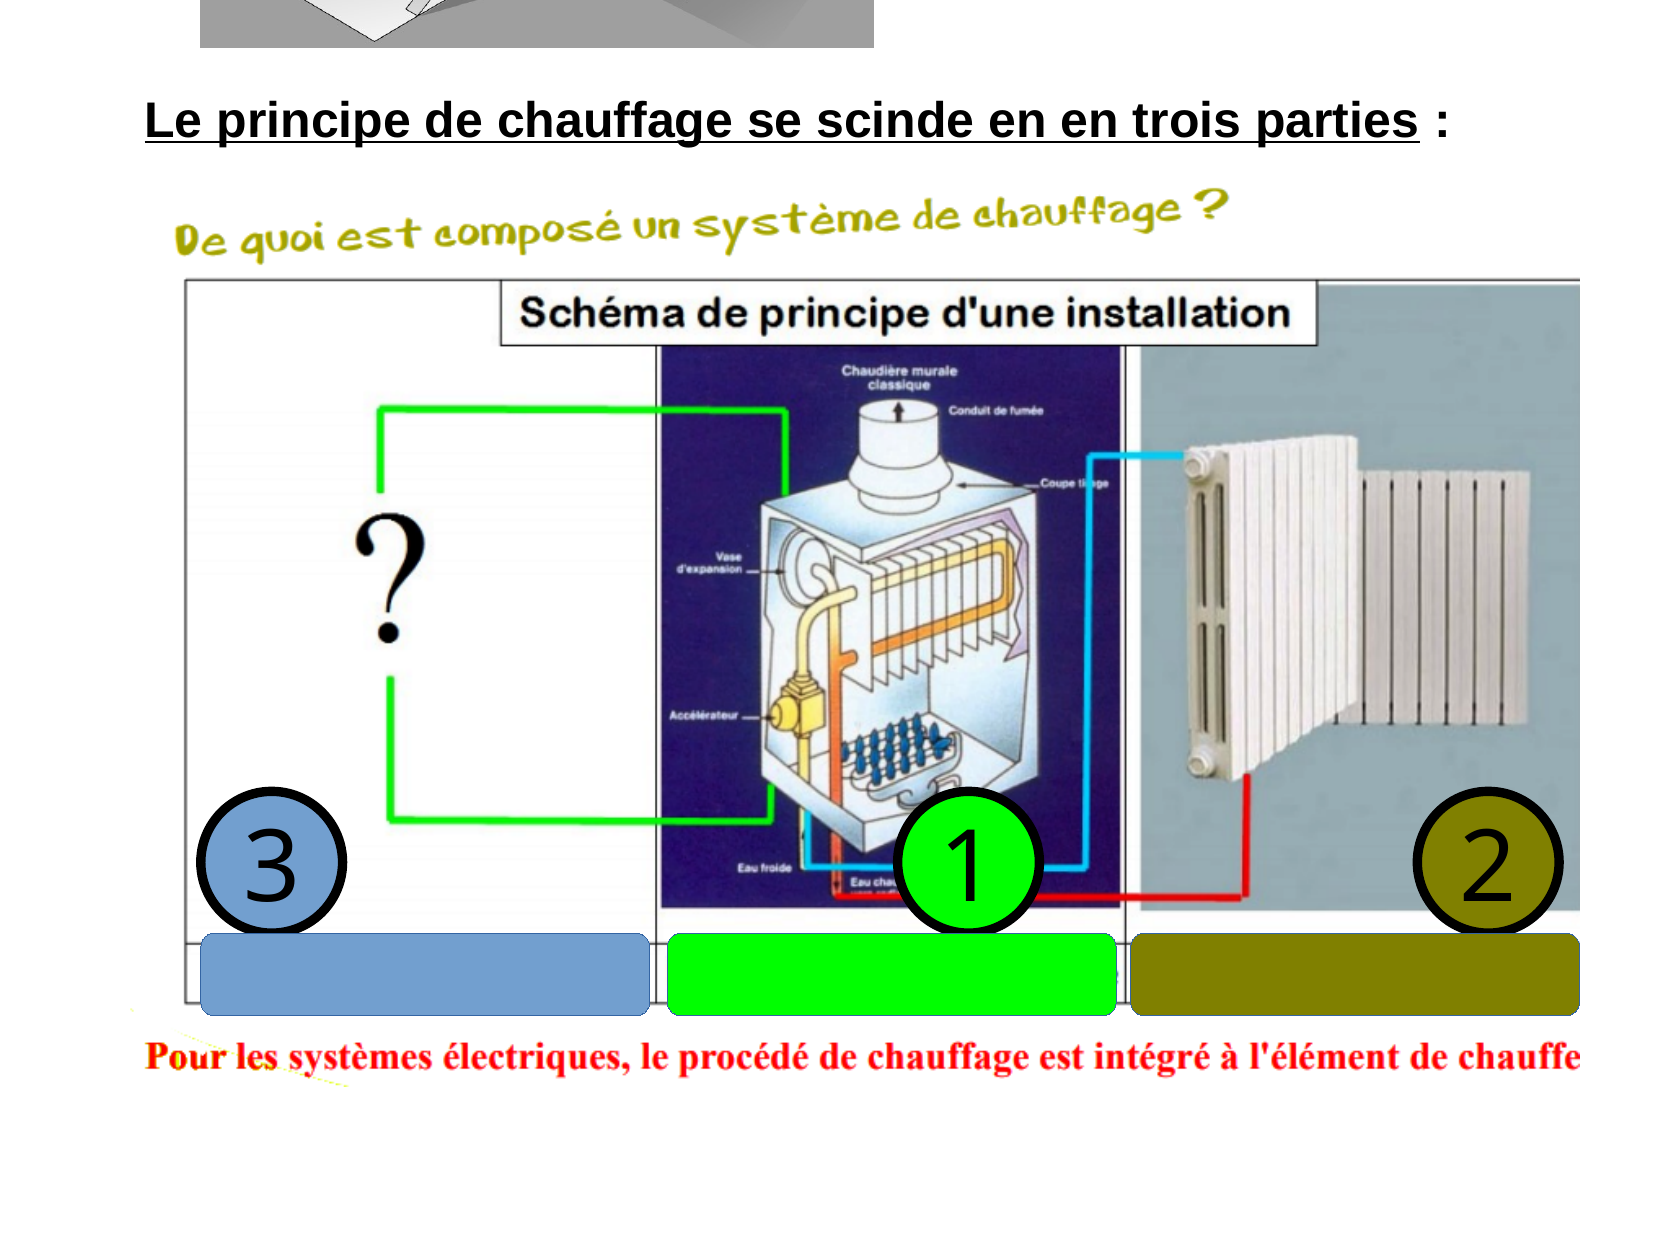

Le principe de chauffage se scinde en en trois parties :
3
1
2